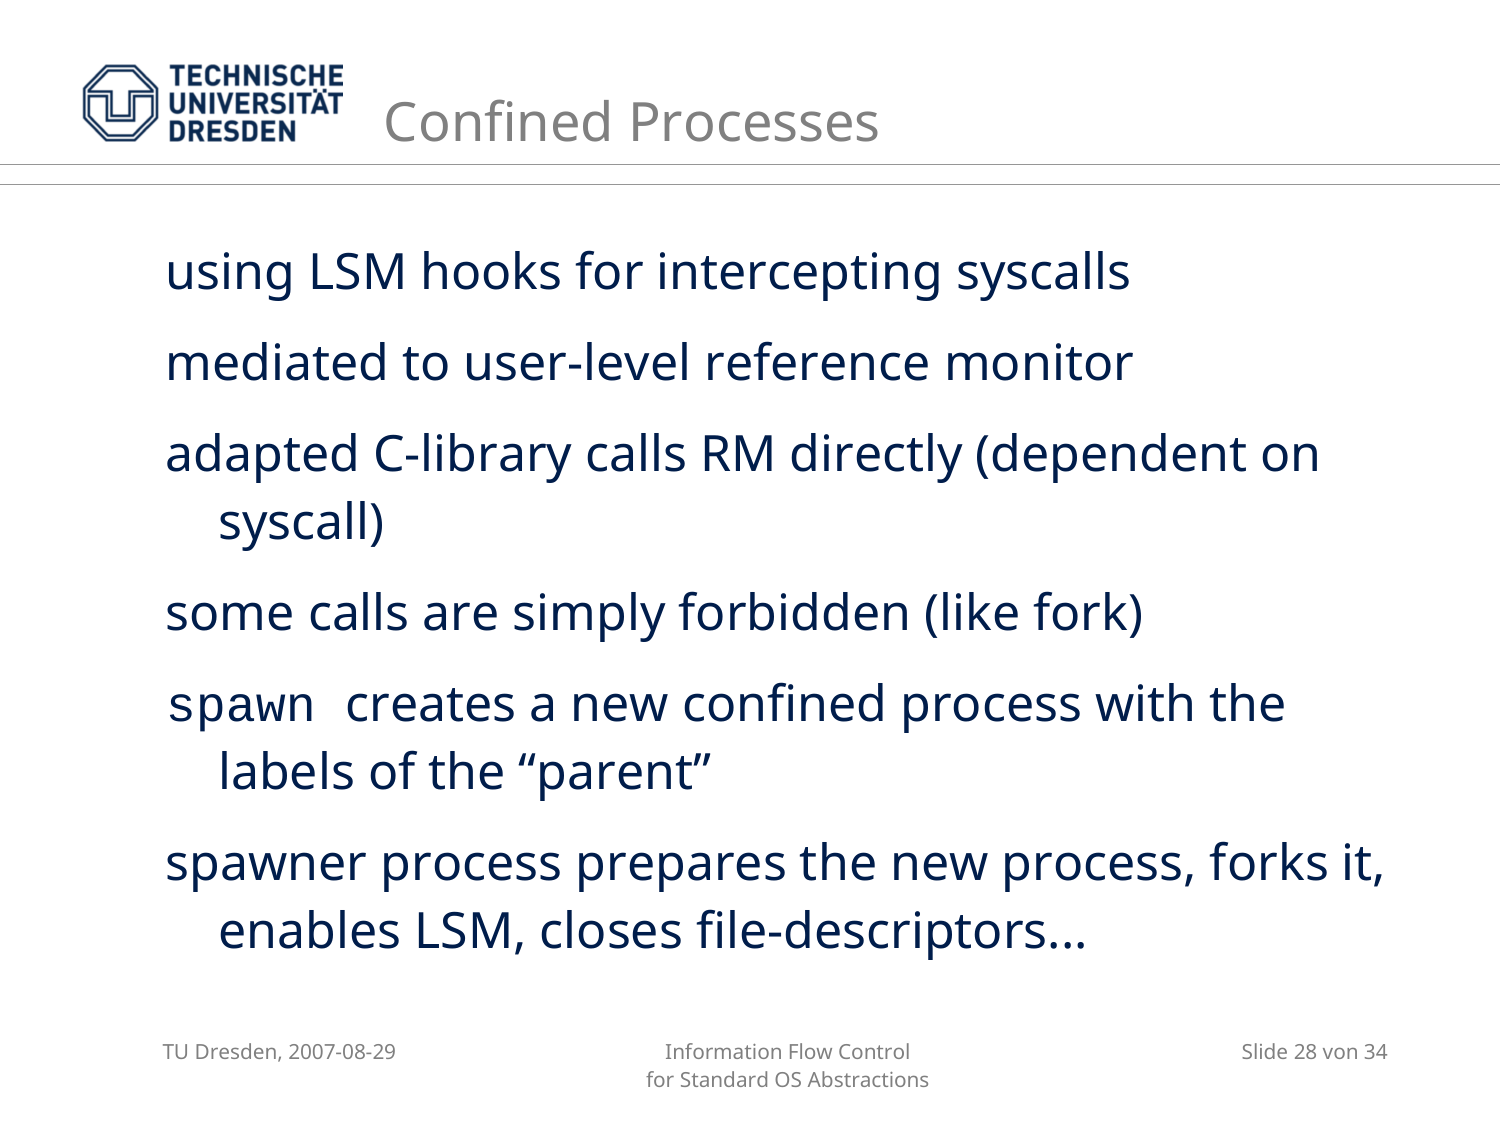

# Confined Processes
using LSM hooks for intercepting syscalls
mediated to user-level reference monitor
adapted C-library calls RM directly (dependent on syscall)
some calls are simply forbidden (like fork)
spawn creates a new confined process with the labels of the “parent”
spawner process prepares the new process, forks it, enables LSM, closes file-descriptors...
Presentation Title
28